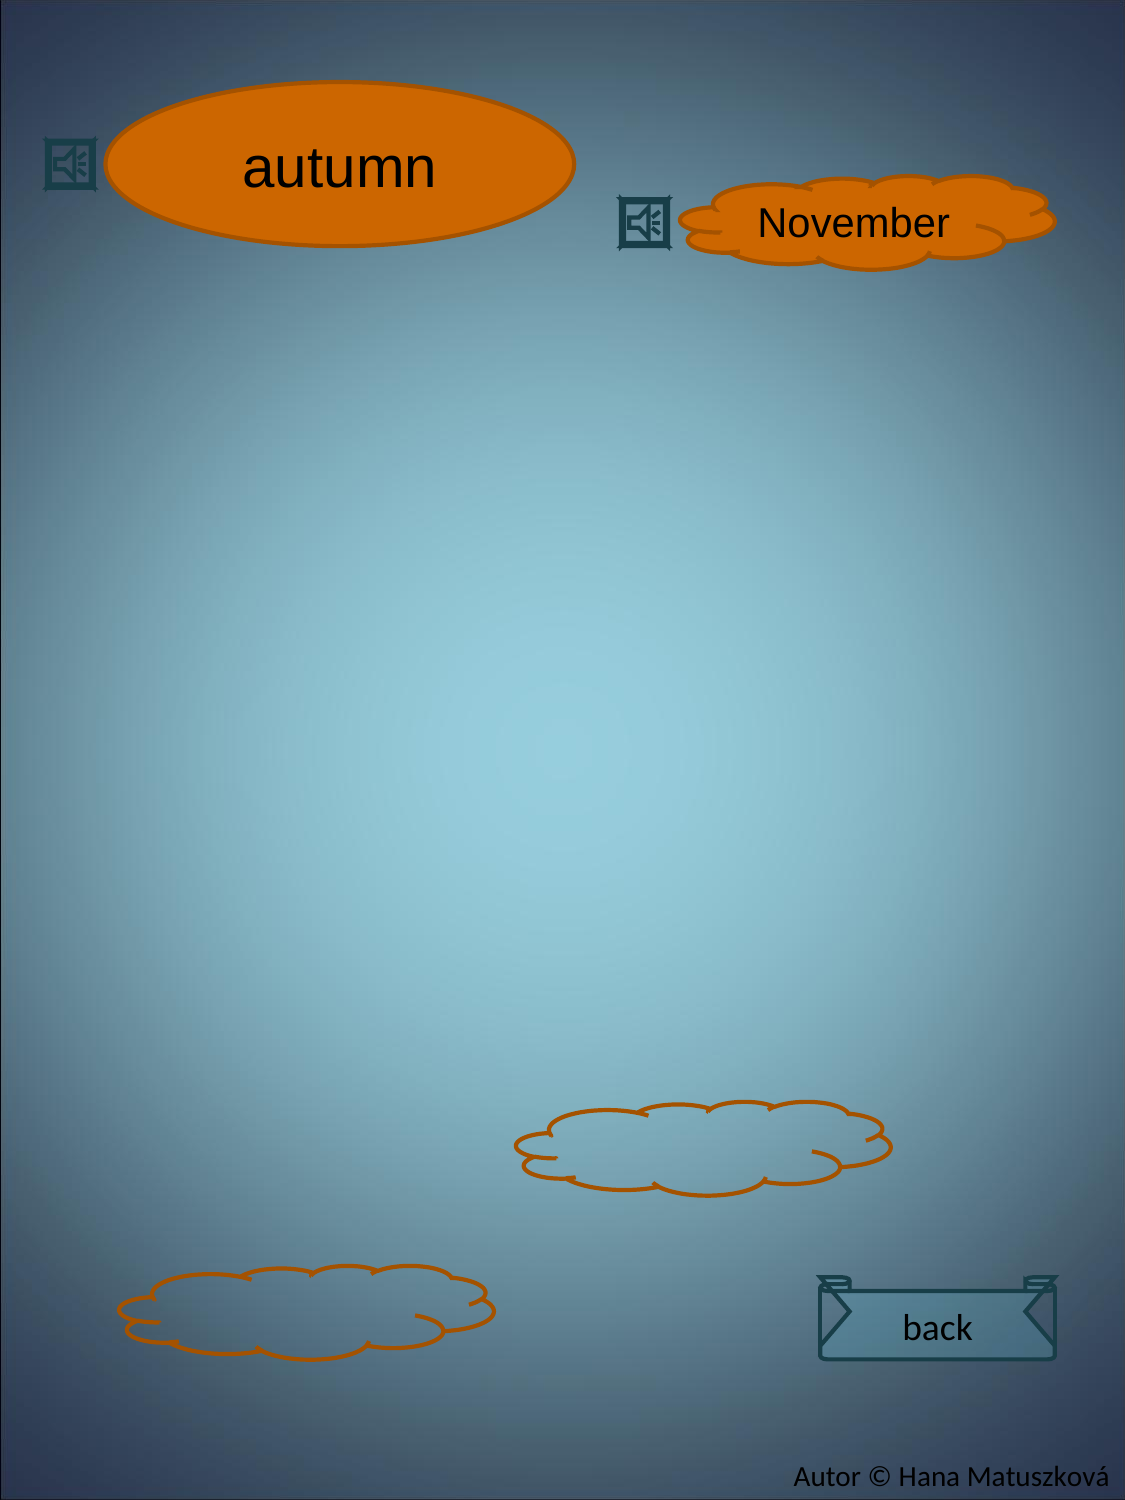

autumn
November
back
Autor © Hana Matuszková